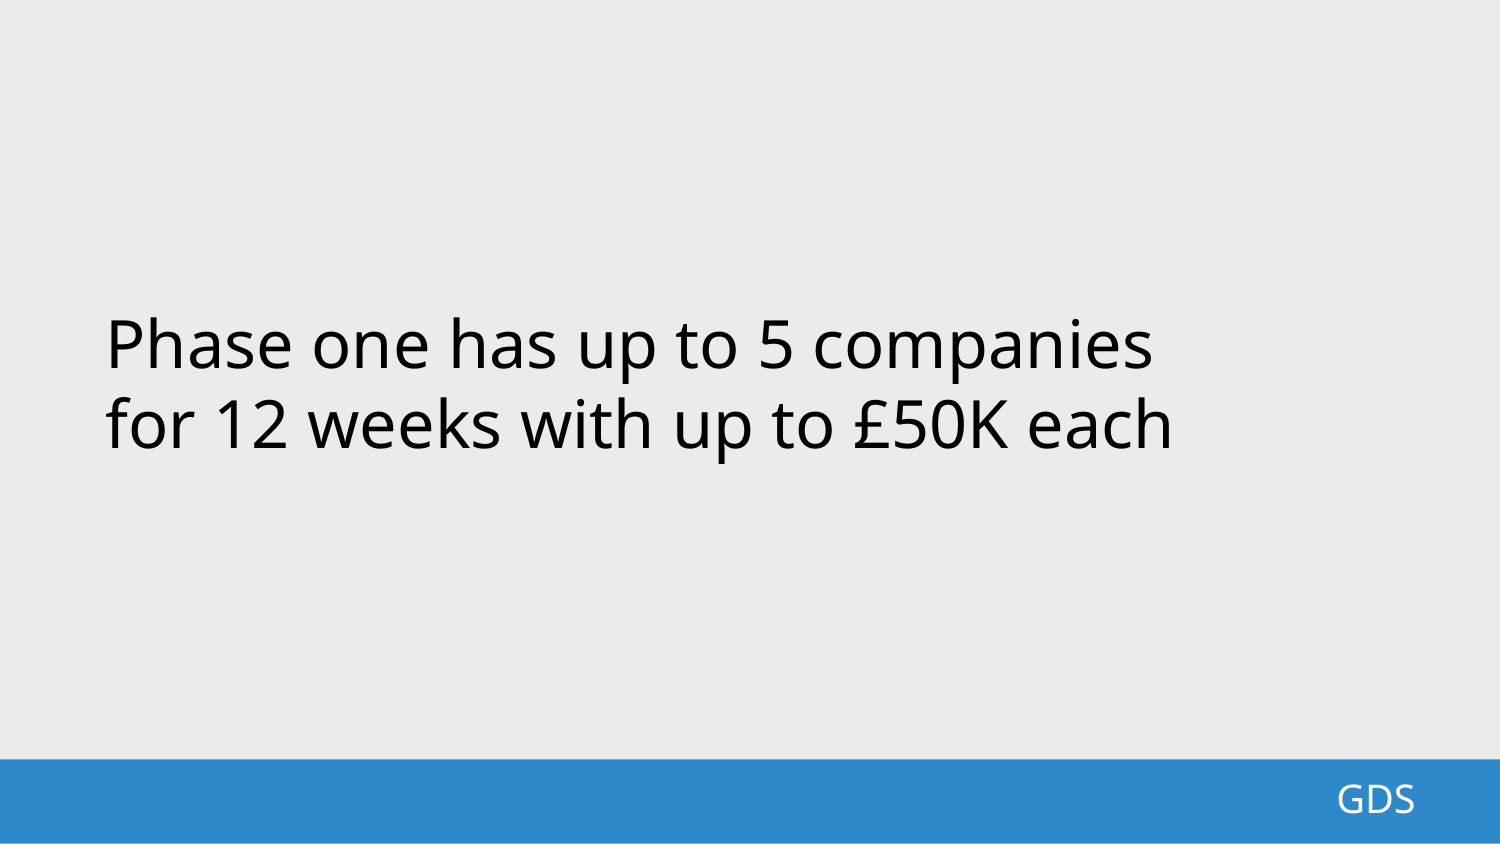

Phase one has up to 5 companies
for 12 weeks with up to £50K each